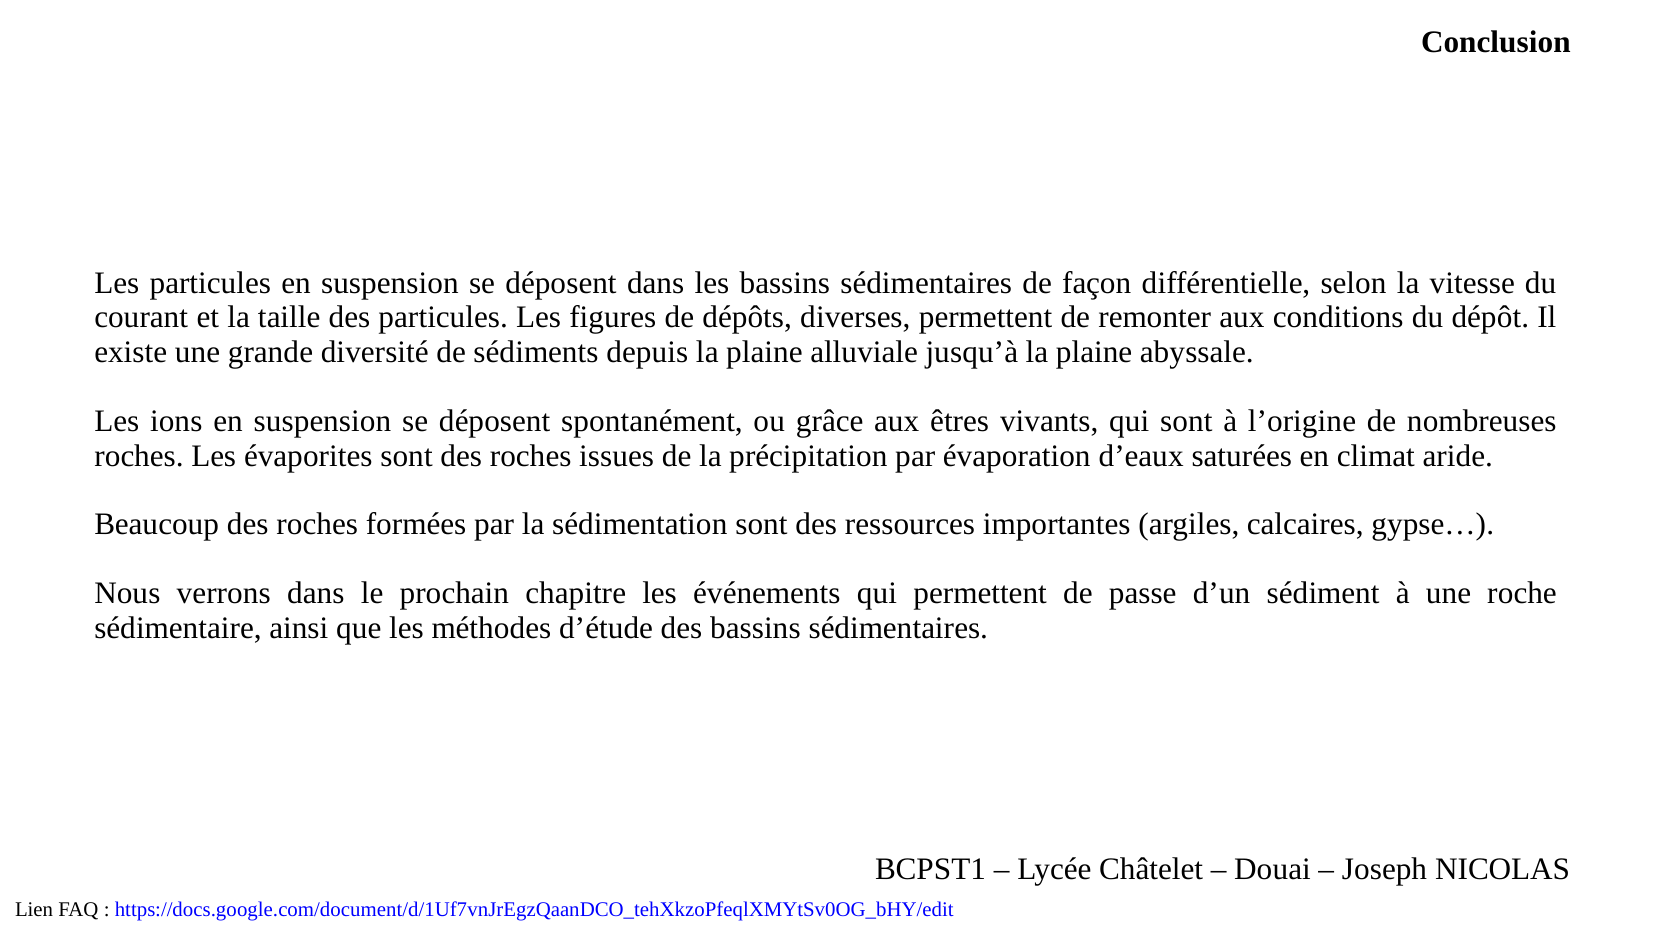

Conclusion
Les particules en suspension se déposent dans les bassins sédimentaires de façon différentielle, selon la vitesse du courant et la taille des particules. Les figures de dépôts, diverses, permettent de remonter aux conditions du dépôt. Il existe une grande diversité de sédiments depuis la plaine alluviale jusqu’à la plaine abyssale.
Les ions en suspension se déposent spontanément, ou grâce aux êtres vivants, qui sont à l’origine de nombreuses roches. Les évaporites sont des roches issues de la précipitation par évaporation d’eaux saturées en climat aride.
Beaucoup des roches formées par la sédimentation sont des ressources importantes (argiles, calcaires, gypse…).
Nous verrons dans le prochain chapitre les événements qui permettent de passe d’un sédiment à une roche sédimentaire, ainsi que les méthodes d’étude des bassins sédimentaires.
BCPST1 – Lycée Châtelet – Douai – Joseph NICOLAS
Lien FAQ : https://docs.google.com/document/d/1Uf7vnJrEgzQaanDCO_tehXkzoPfeqlXMYtSv0OG_bHY/edit